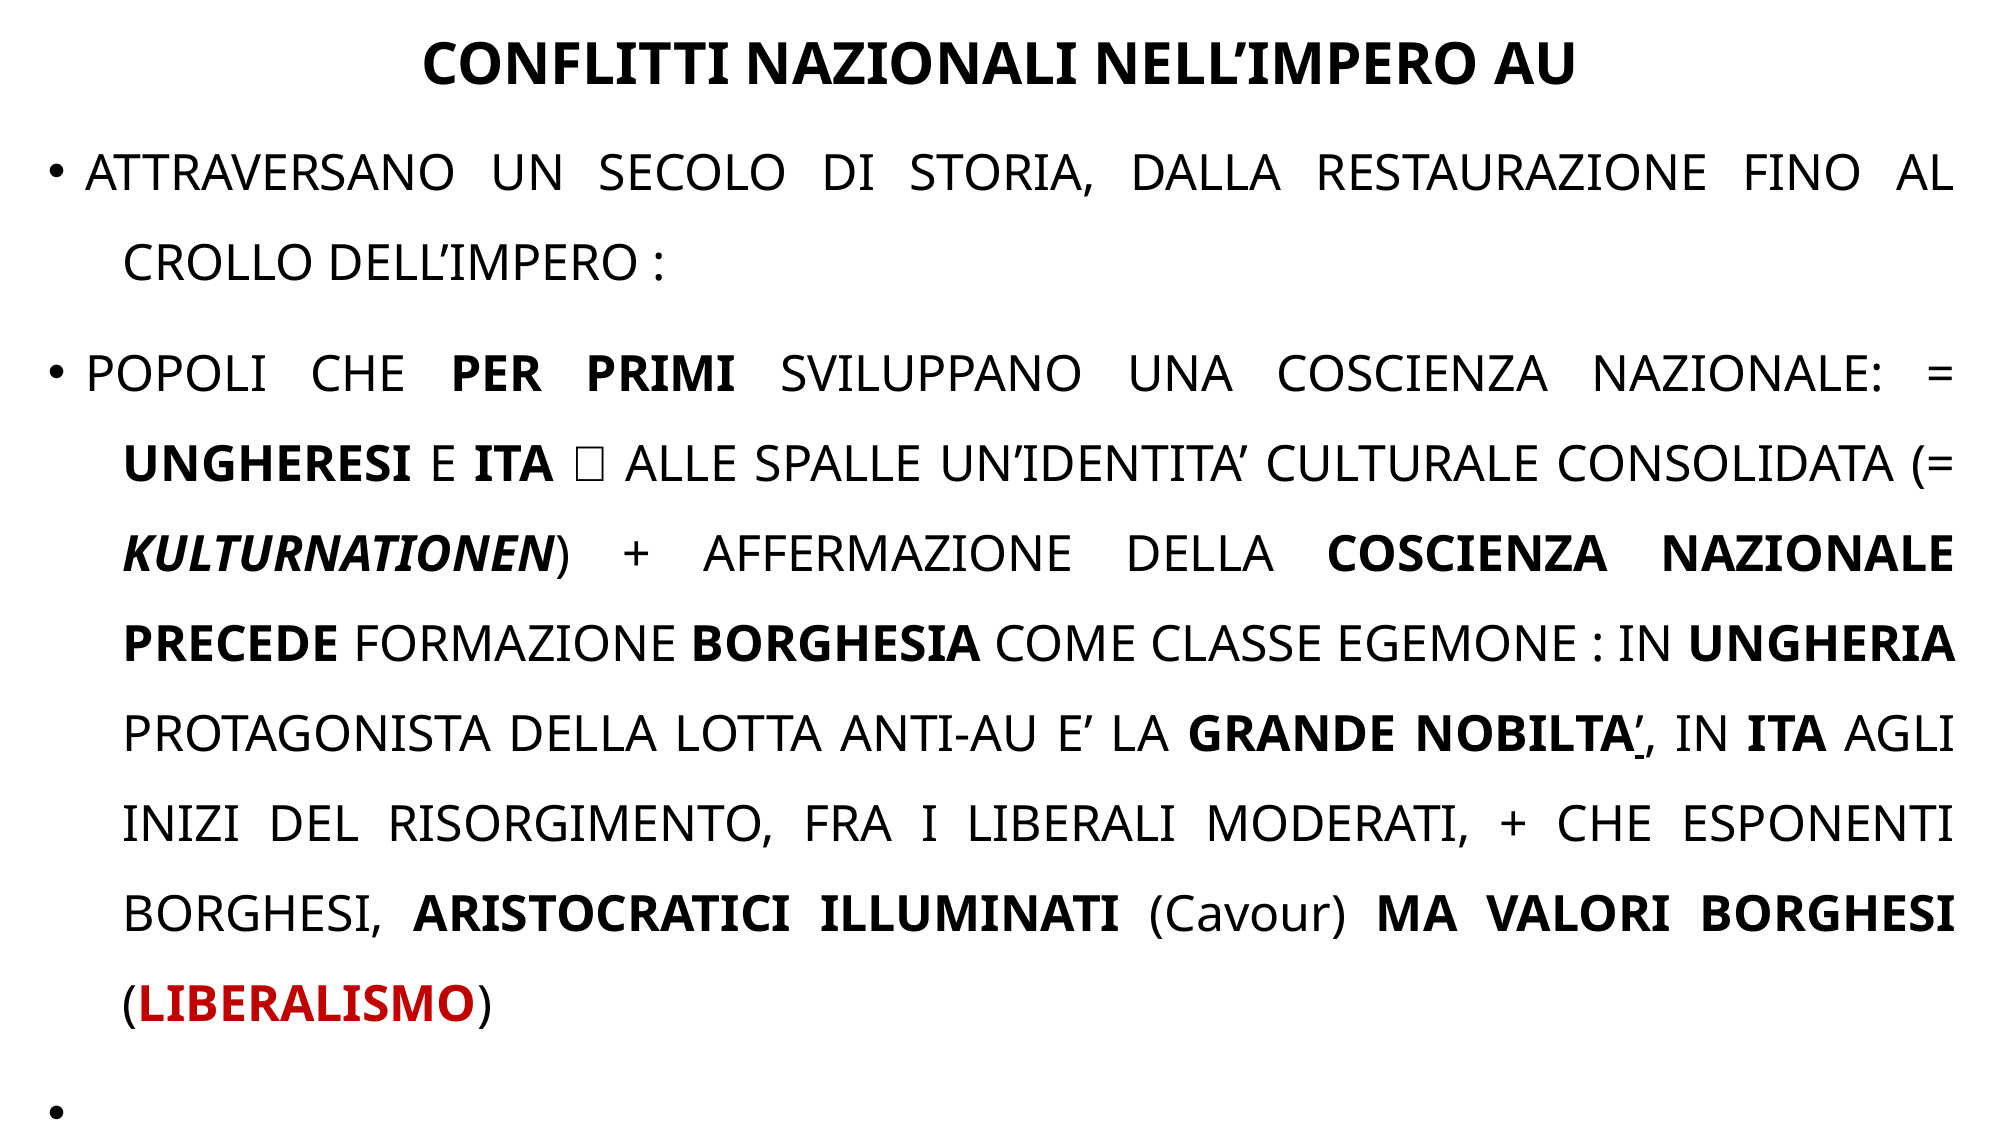

# CONFLITTI NAZIONALI NELL’IMPERO AU
ATTRAVERSANO UN SECOLO DI STORIA, DALLA RESTAURAZIONE FINO AL CROLLO DELL’IMPERO :
POPOLI CHE PER PRIMI SVILUPPANO UNA COSCIENZA NAZIONALE: = UNGHERESI E ITA  ALLE SPALLE UN’IDENTITA’ CULTURALE CONSOLIDATA (= KULTURNATIONEN) + AFFERMAZIONE DELLA COSCIENZA NAZIONALE PRECEDE FORMAZIONE BORGHESIA COME CLASSE EGEMONE : IN UNGHERIA PROTAGONISTA DELLA LOTTA ANTI-AU E’ LA GRANDE NOBILTA’, IN ITA AGLI INIZI DEL RISORGIMENTO, FRA I LIBERALI MODERATI, + CHE ESPONENTI BORGHESI, ARISTOCRATICI ILLUMINATI (Cavour) MA VALORI BORGHESI (LIBERALISMO)